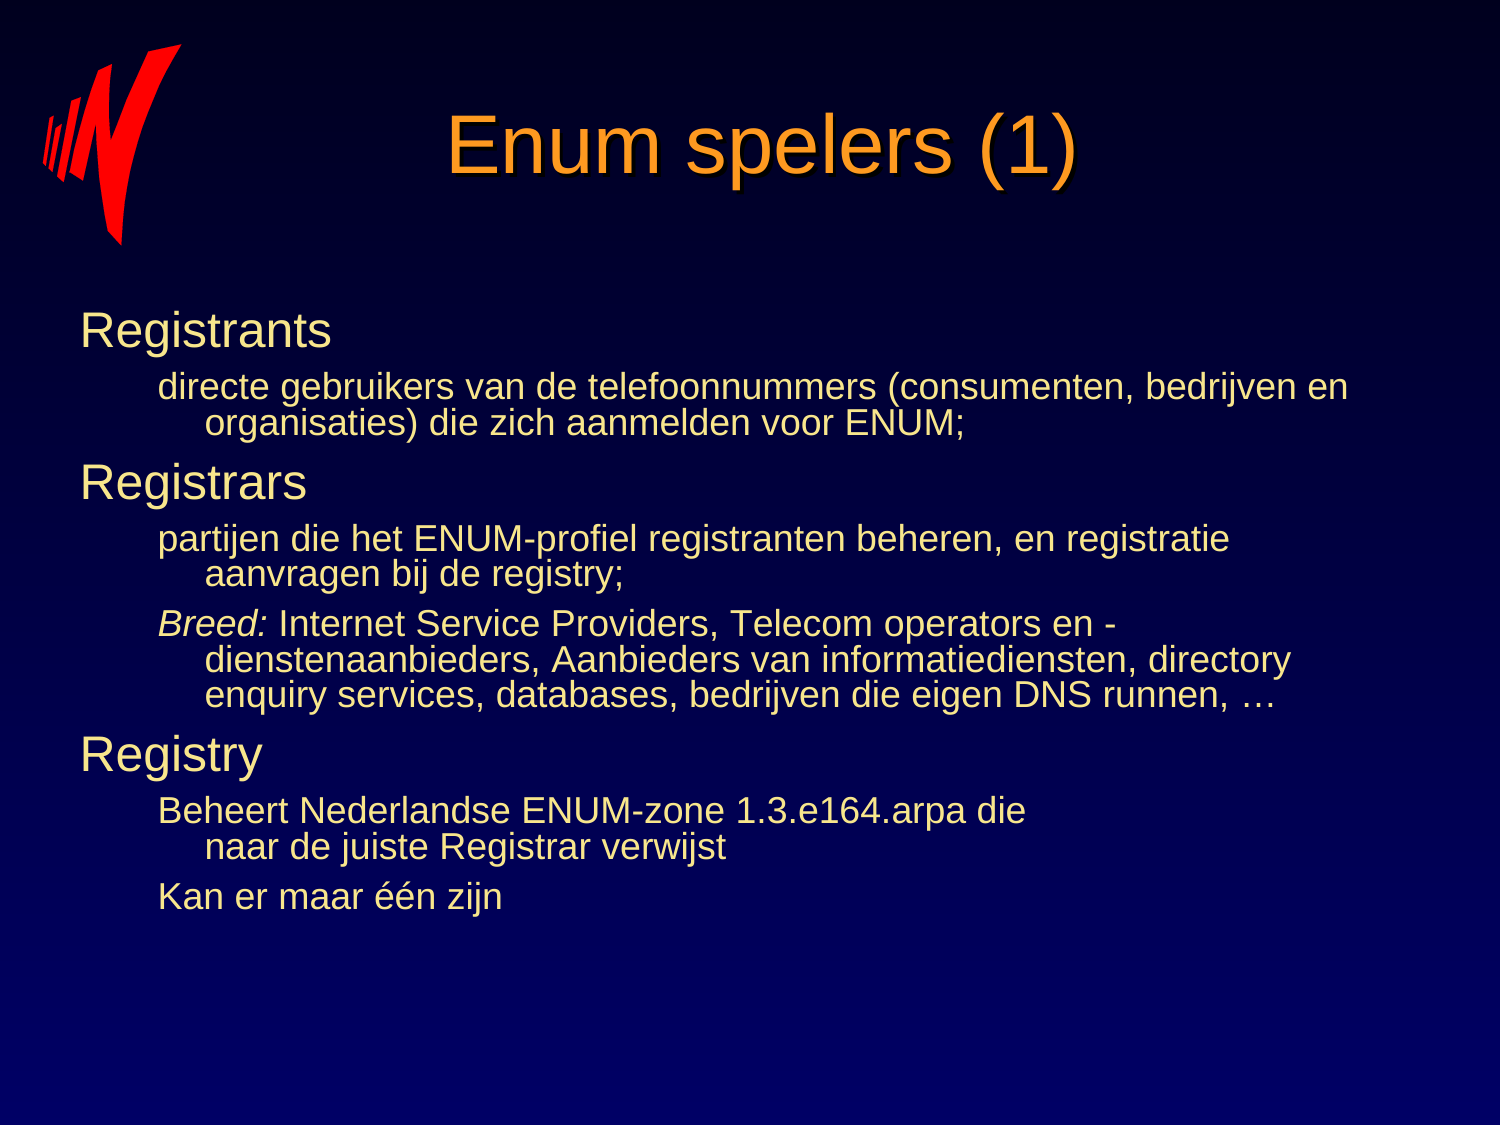

# Enum spelers (1)
Registrants
directe gebruikers van de telefoonnummers (consumenten, bedrijven en organisaties) die zich aanmelden voor ENUM;
Registrars
partijen die het ENUM-profiel registranten beheren, en registratie aanvragen bij de registry;
Breed: Internet Service Providers, Telecom operators en -dienstenaanbieders, Aanbieders van informatiediensten, directory enquiry services, databases, bedrijven die eigen DNS runnen, …
Registry
Beheert Nederlandse ENUM-zone 1.3.e164.arpa die
naar de juiste Registrar verwijst
Kan er maar één zijn